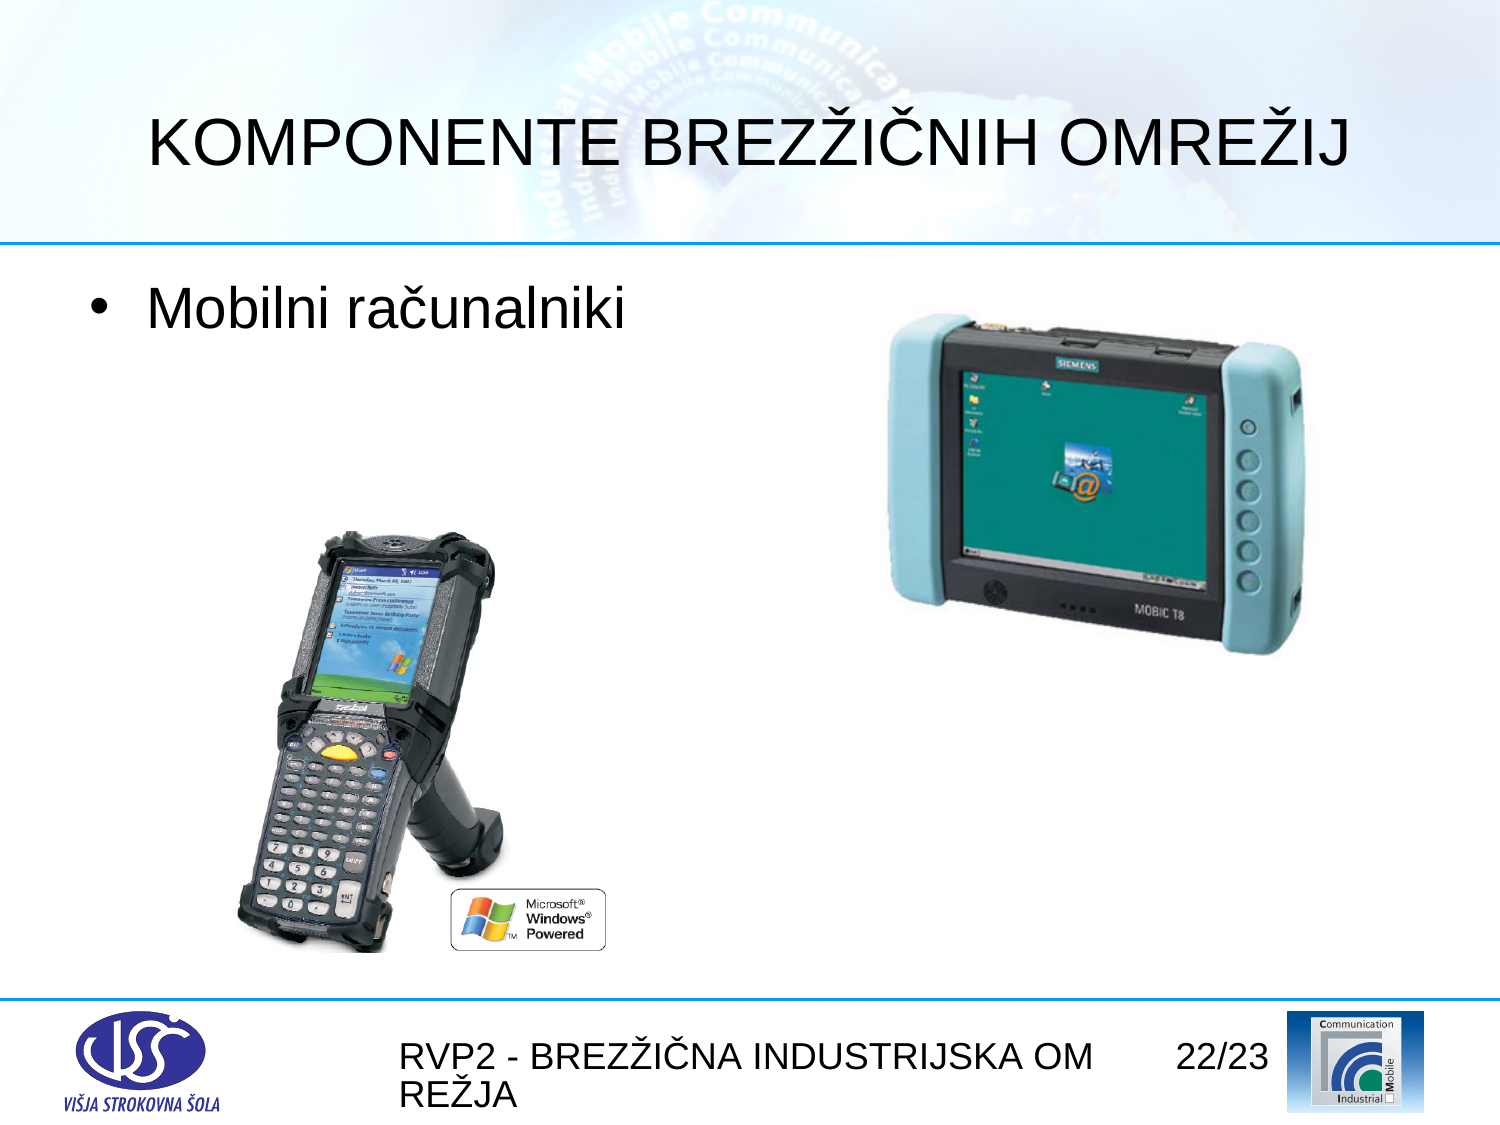

# KOMPONENTE BREZŽIČNIH OMREŽIJ
Mobilni računalniki
RVP2 - BREZŽIČNA INDUSTRIJSKA OMREŽJA
22